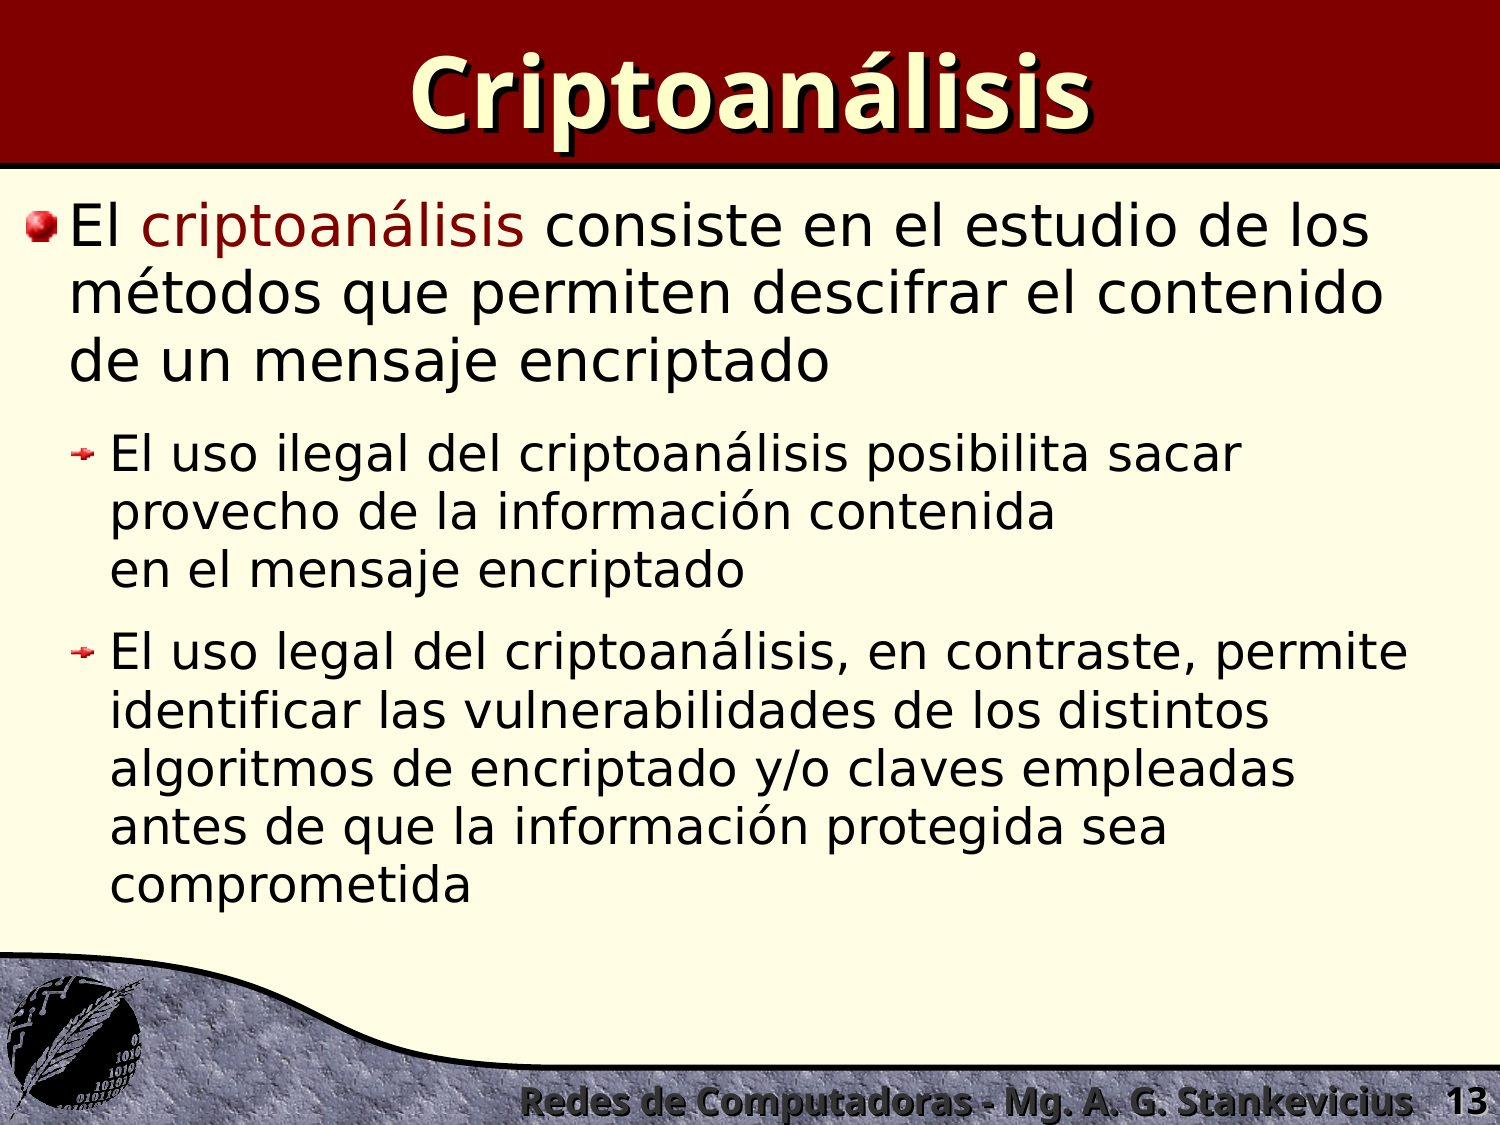

# Criptoanálisis
El criptoanálisis consiste en el estudio de los métodos que permiten descifrar el contenido
de un mensaje encriptado
El uso ilegal del criptoanálisis posibilita sacar provecho de la información contenida
en el mensaje encriptado
El uso legal del criptoanálisis, en contraste, permite identificar las vulnerabilidades de los distintos algoritmos de encriptado y/o claves empleadas
antes de que la información protegida sea comprometida
13